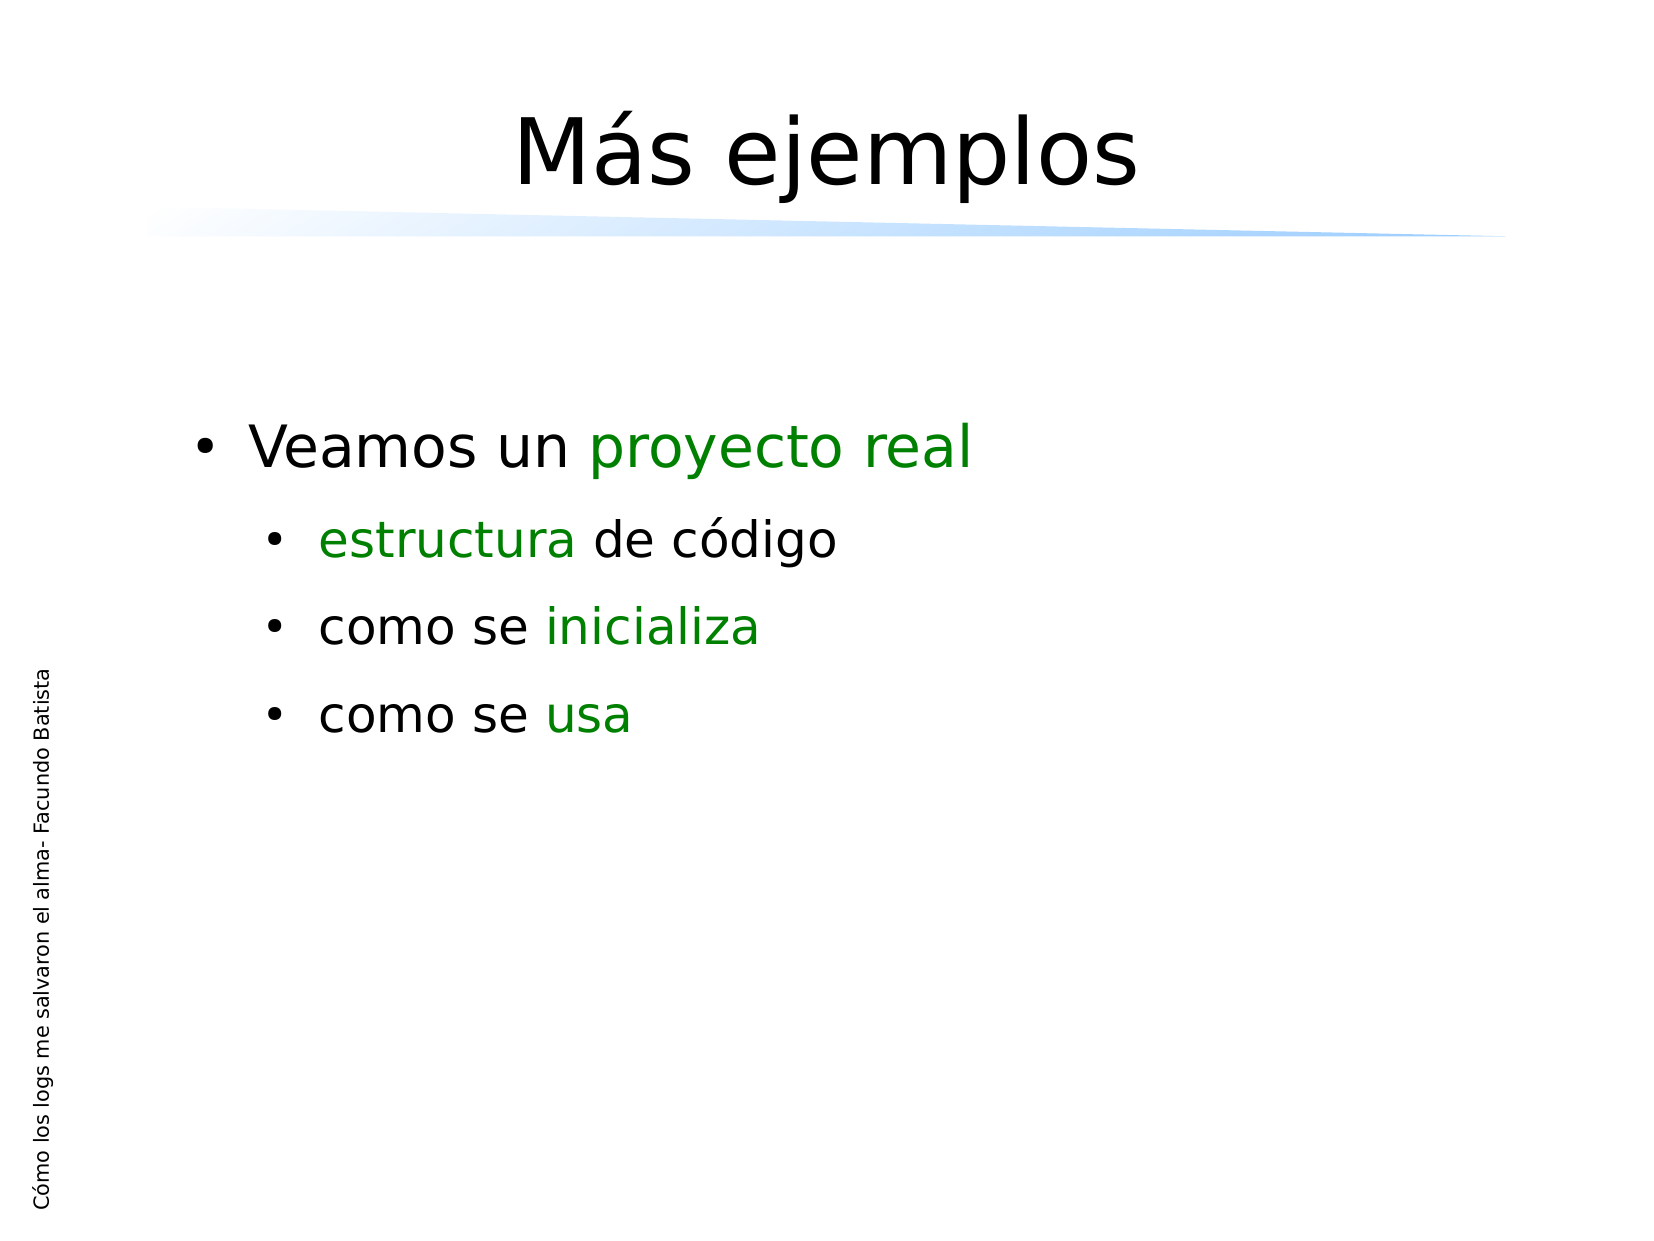

# Más ejemplos
Veamos un proyecto real
estructura de código
como se inicializa
como se usa